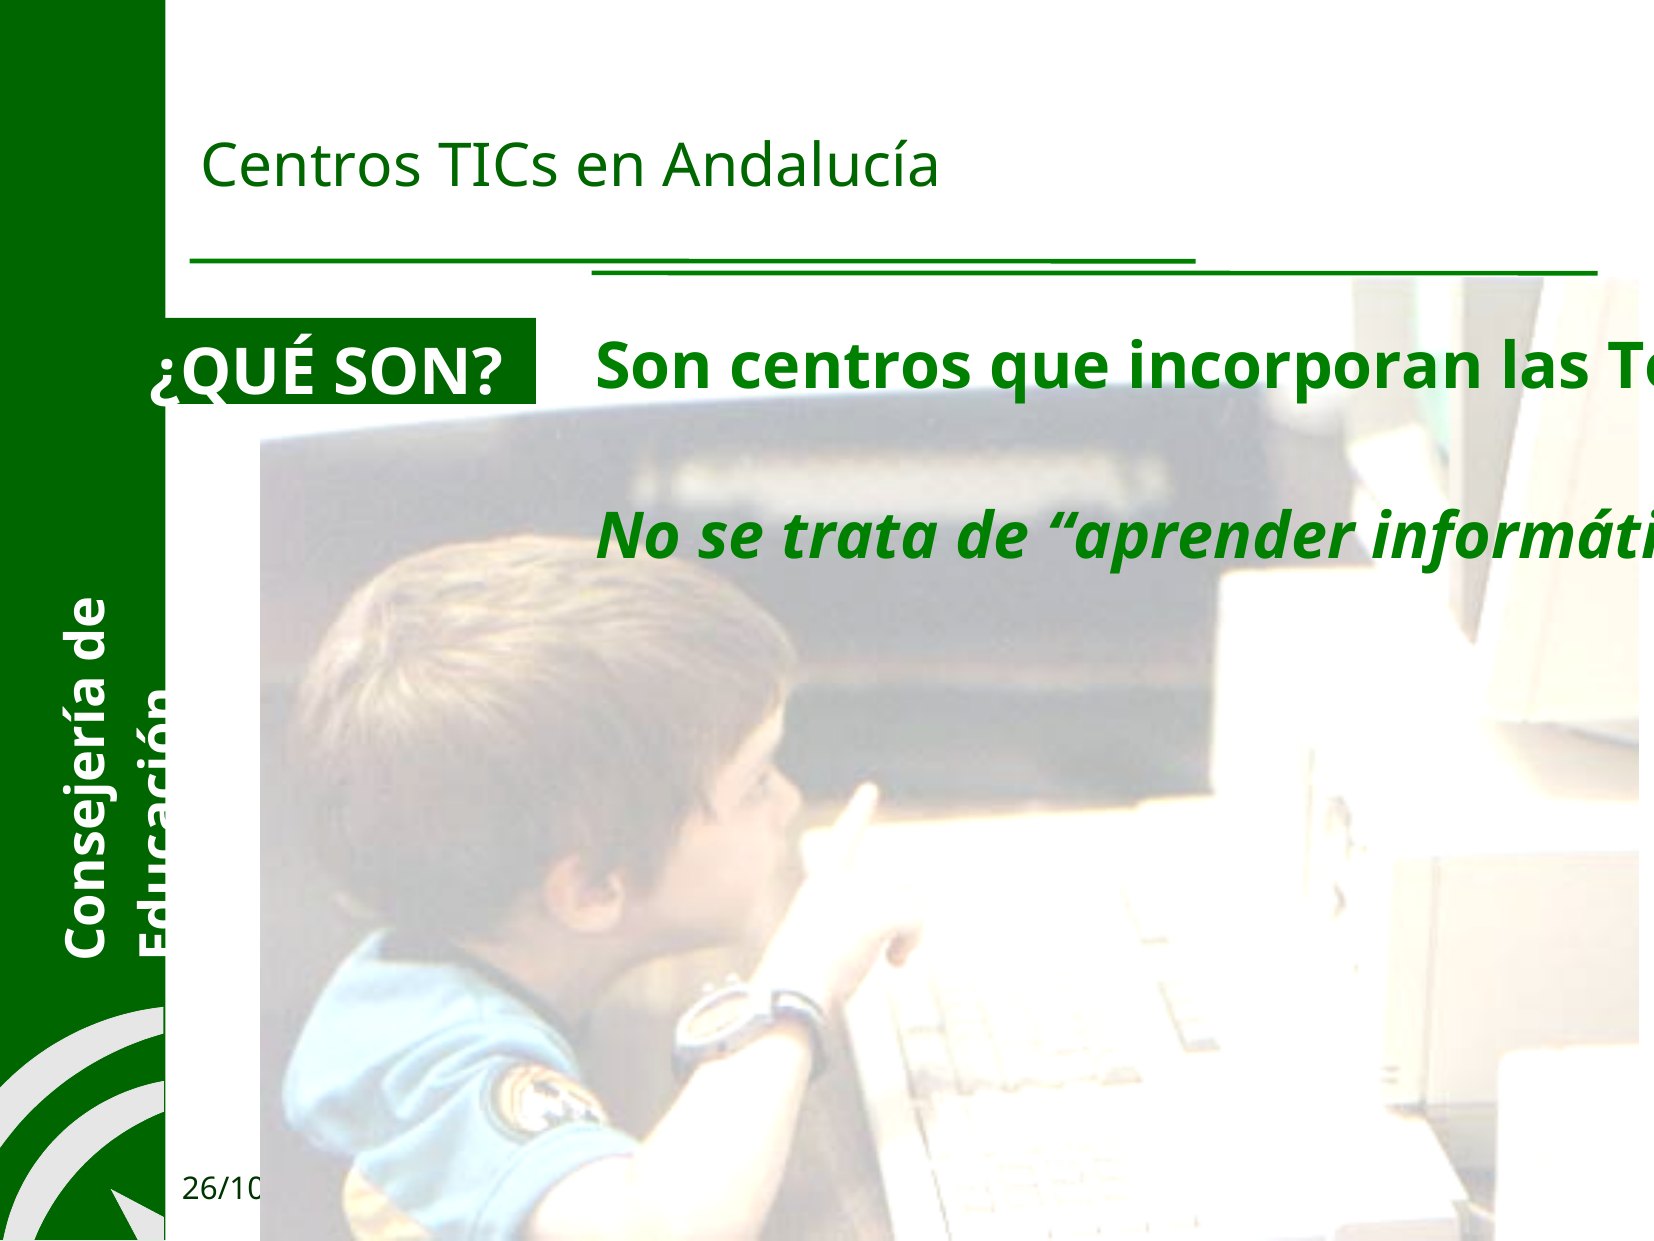

Centros TICs en Andalucía
Son centros que incorporan las Tecnologías de la Información y la Comunicación como herramienta educativa en la enseñanza/aprendizaje.
No se trata de “aprender informática”, sino “usar la informática para aprender”.
¿QUÉ SON?
18